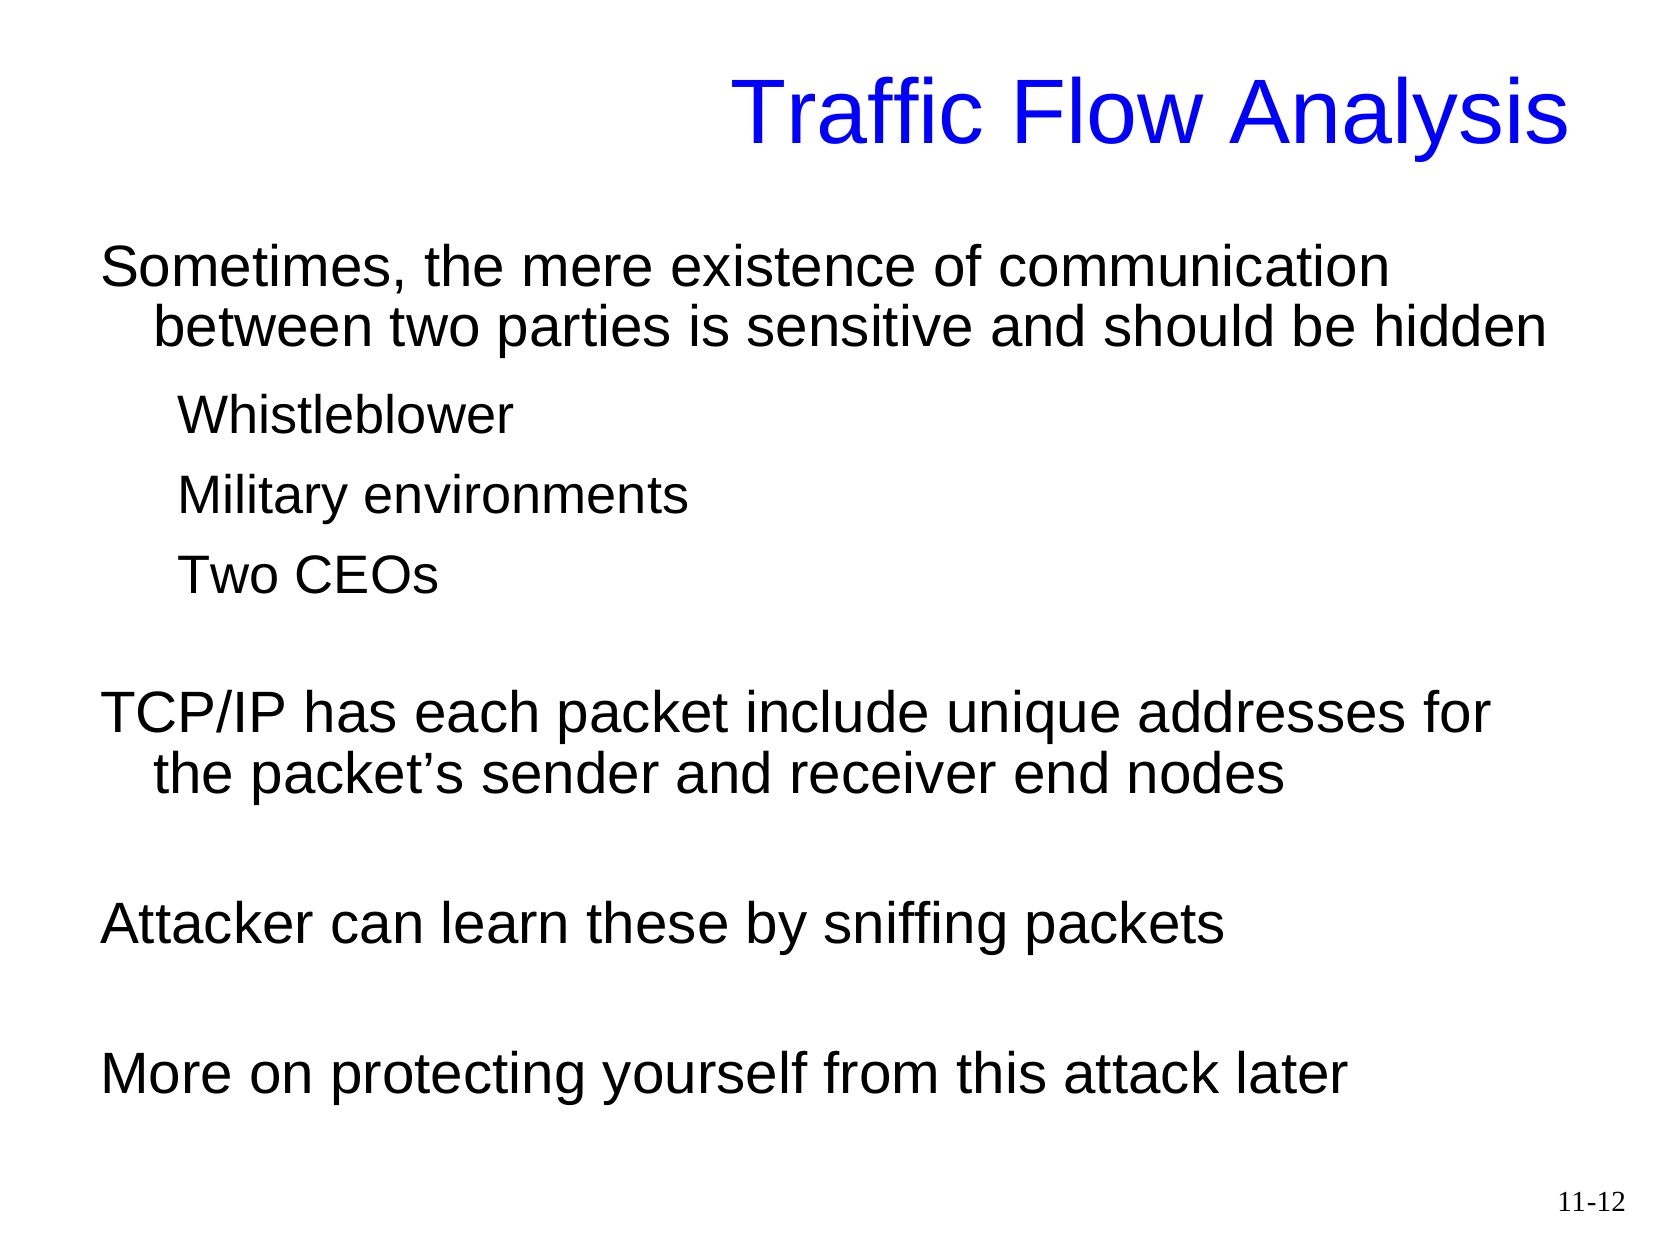

# Traffic Flow Analysis
Sometimes, the mere existence of communication between two parties is sensitive and should be hidden
Whistleblower
Military environments
Two CEOs
TCP/IP has each packet include unique addresses for the packet’s sender and receiver end nodes
Attacker can learn these by sniffing packets
More on protecting yourself from this attack later